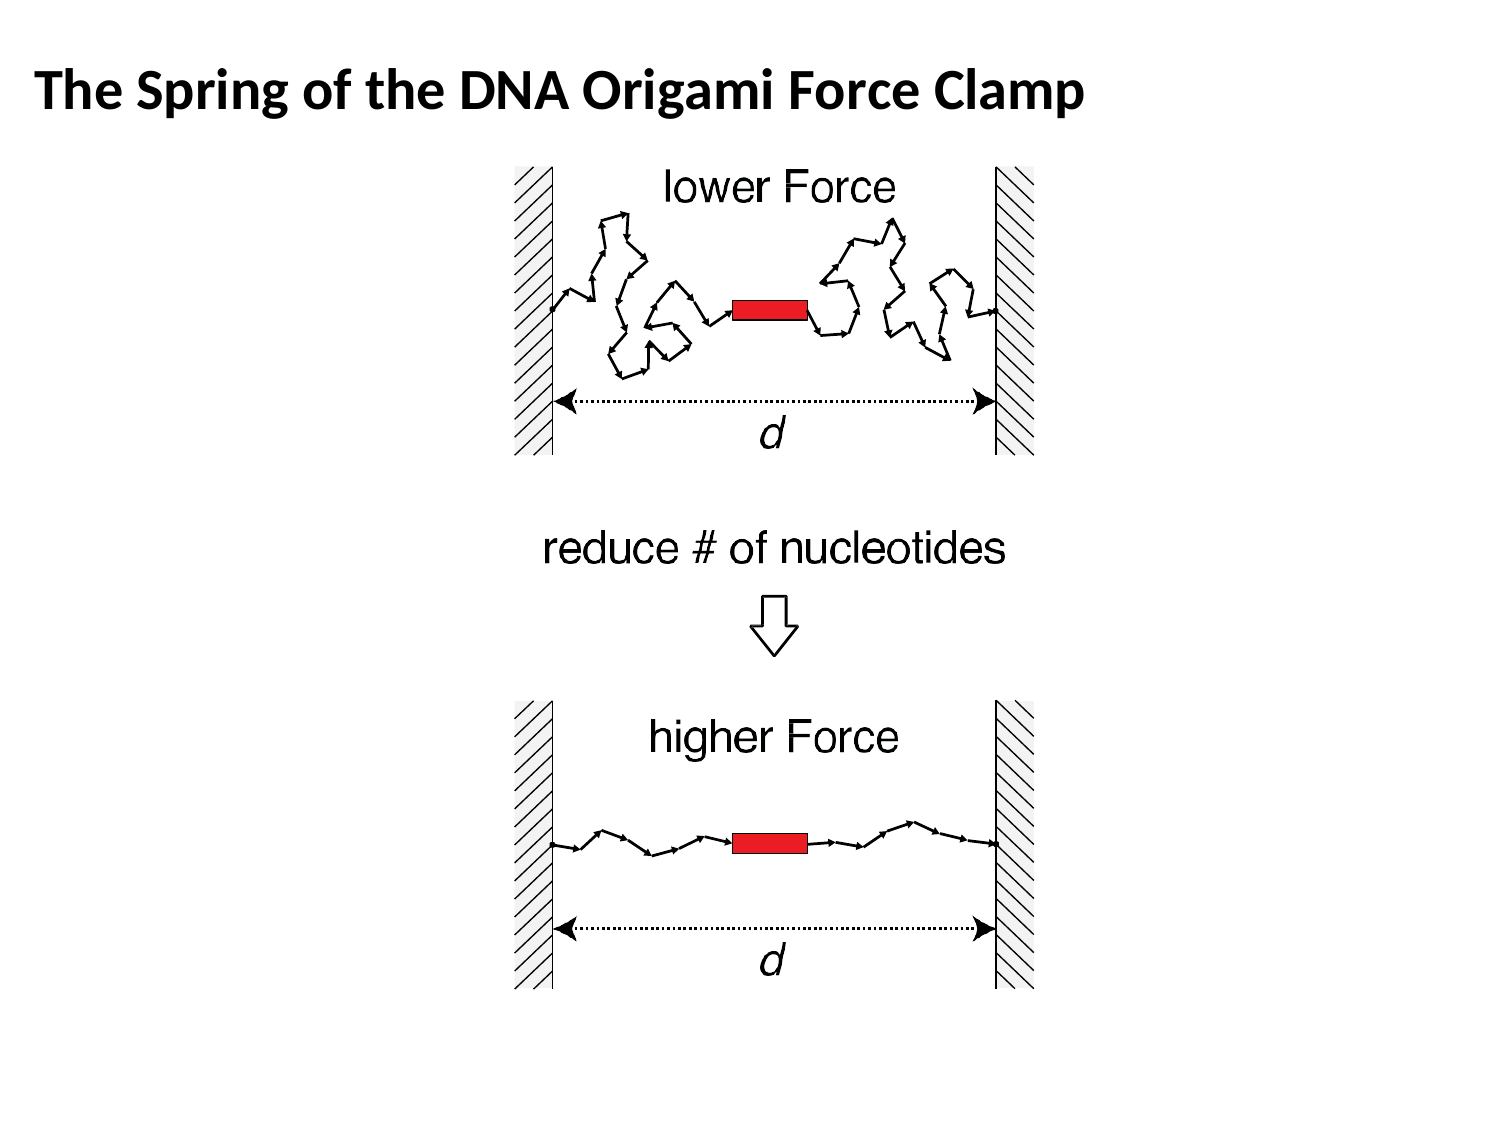

# The Spring of the DNA Origami Force Clamp